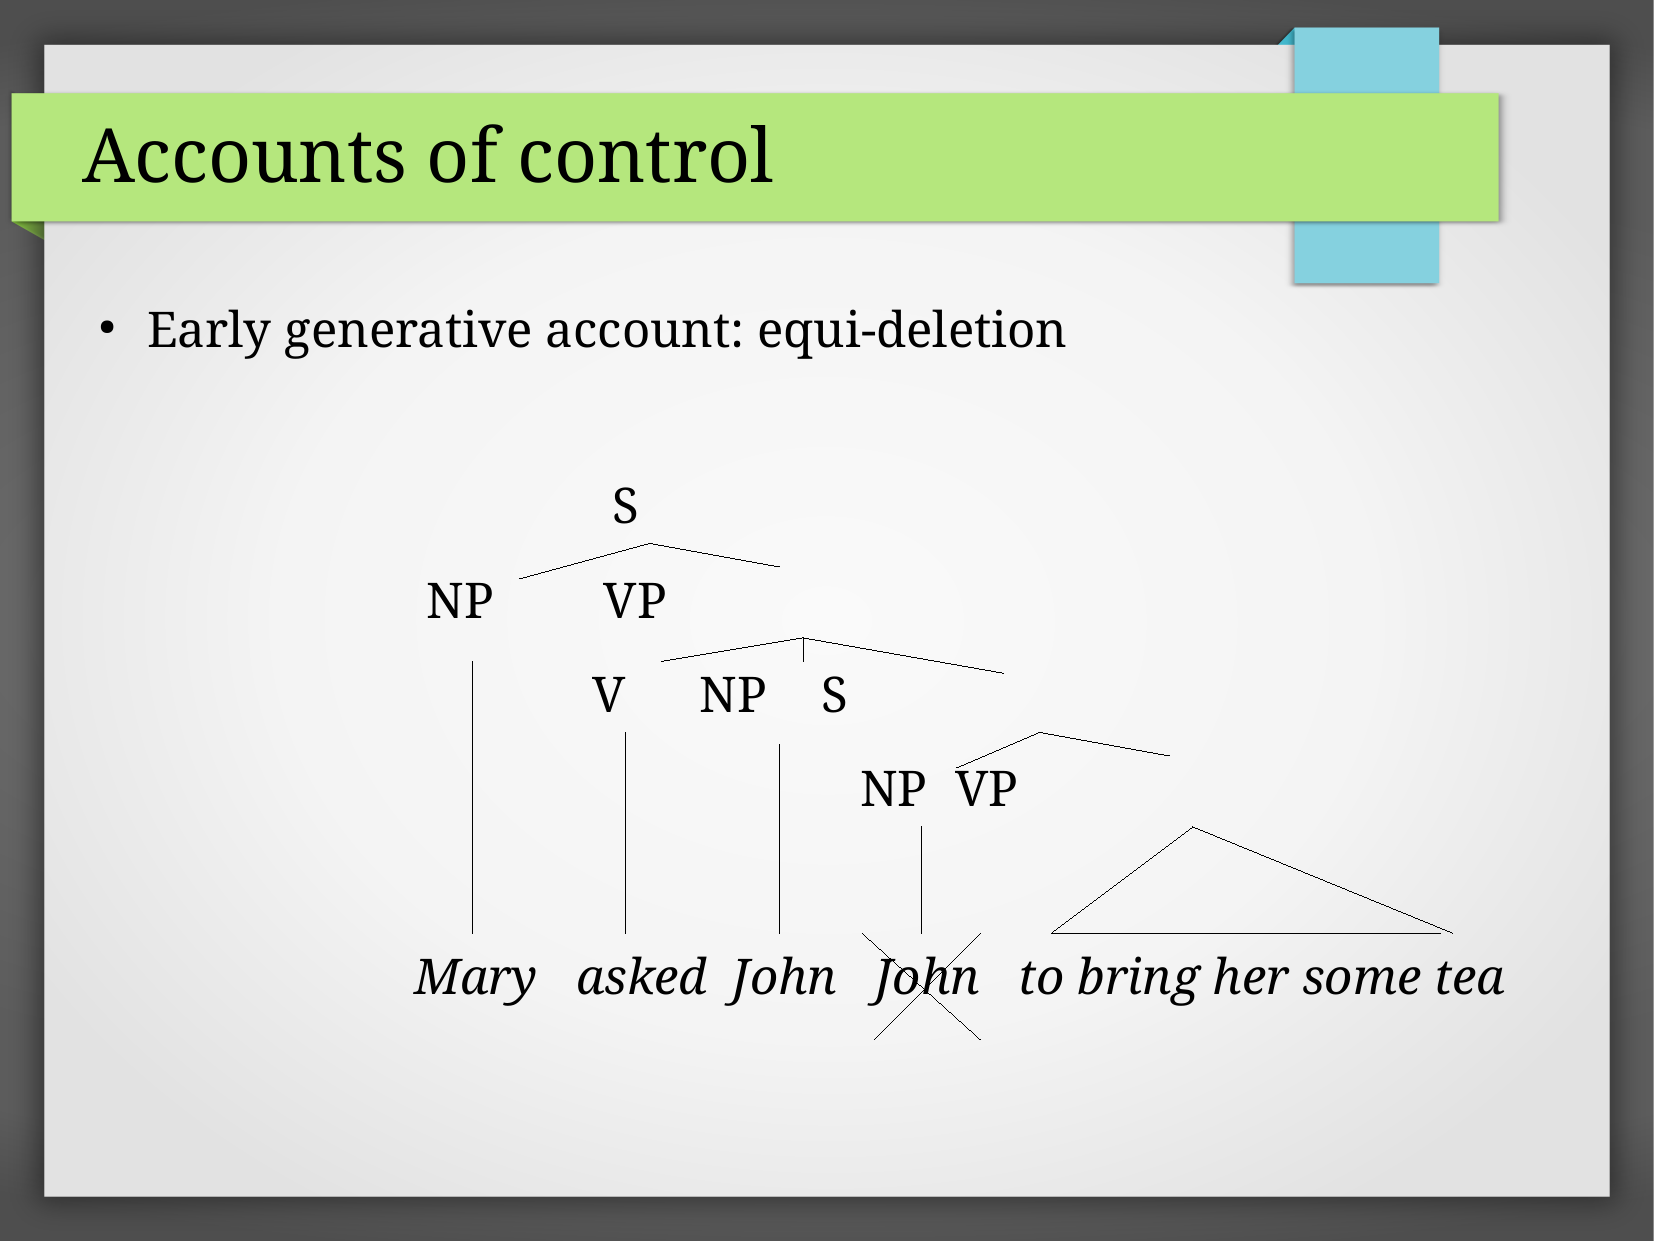

# Accounts of control
Early generative account: equi-deletion
 S
 NP				 VP
 V		 NP			S
 NP			VP
 Mary asked John John to bring her some tea